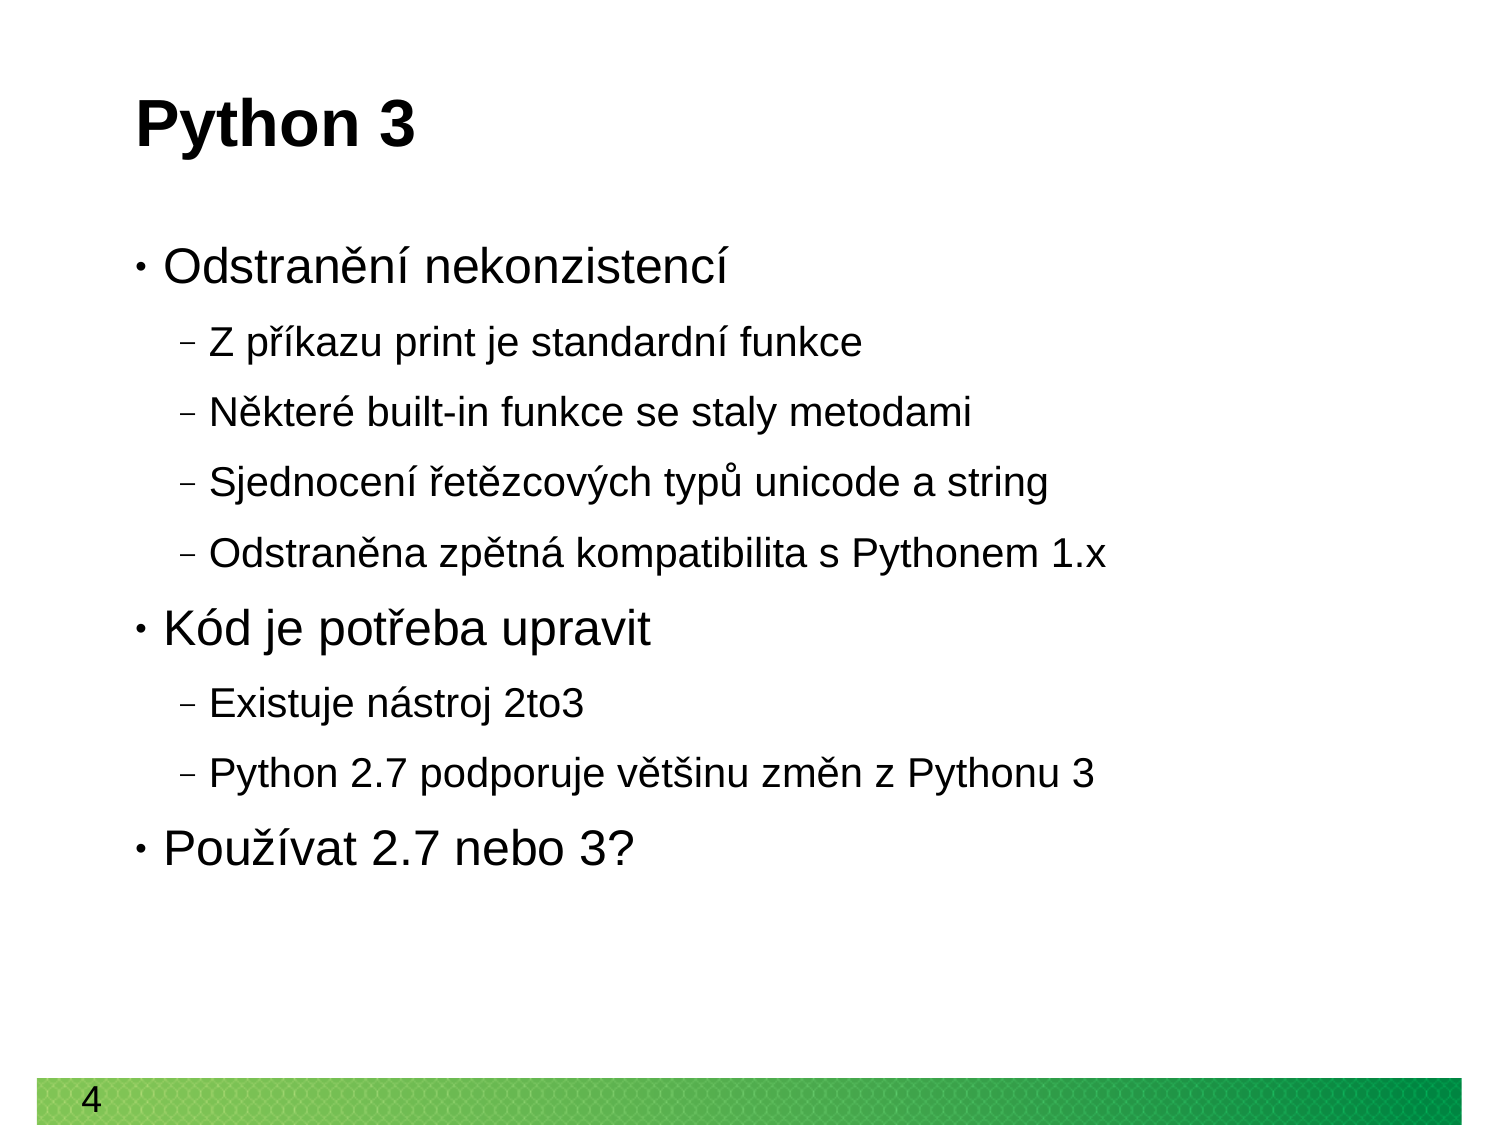

# Python 3
Odstranění nekonzistencí
Z příkazu print je standardní funkce
Některé built-in funkce se staly metodami
Sjednocení řetězcových typů unicode a string
Odstraněna zpětná kompatibilita s Pythonem 1.x
Kód je potřeba upravit
Existuje nástroj 2to3
Python 2.7 podporuje většinu změn z Pythonu 3
Používat 2.7 nebo 3?